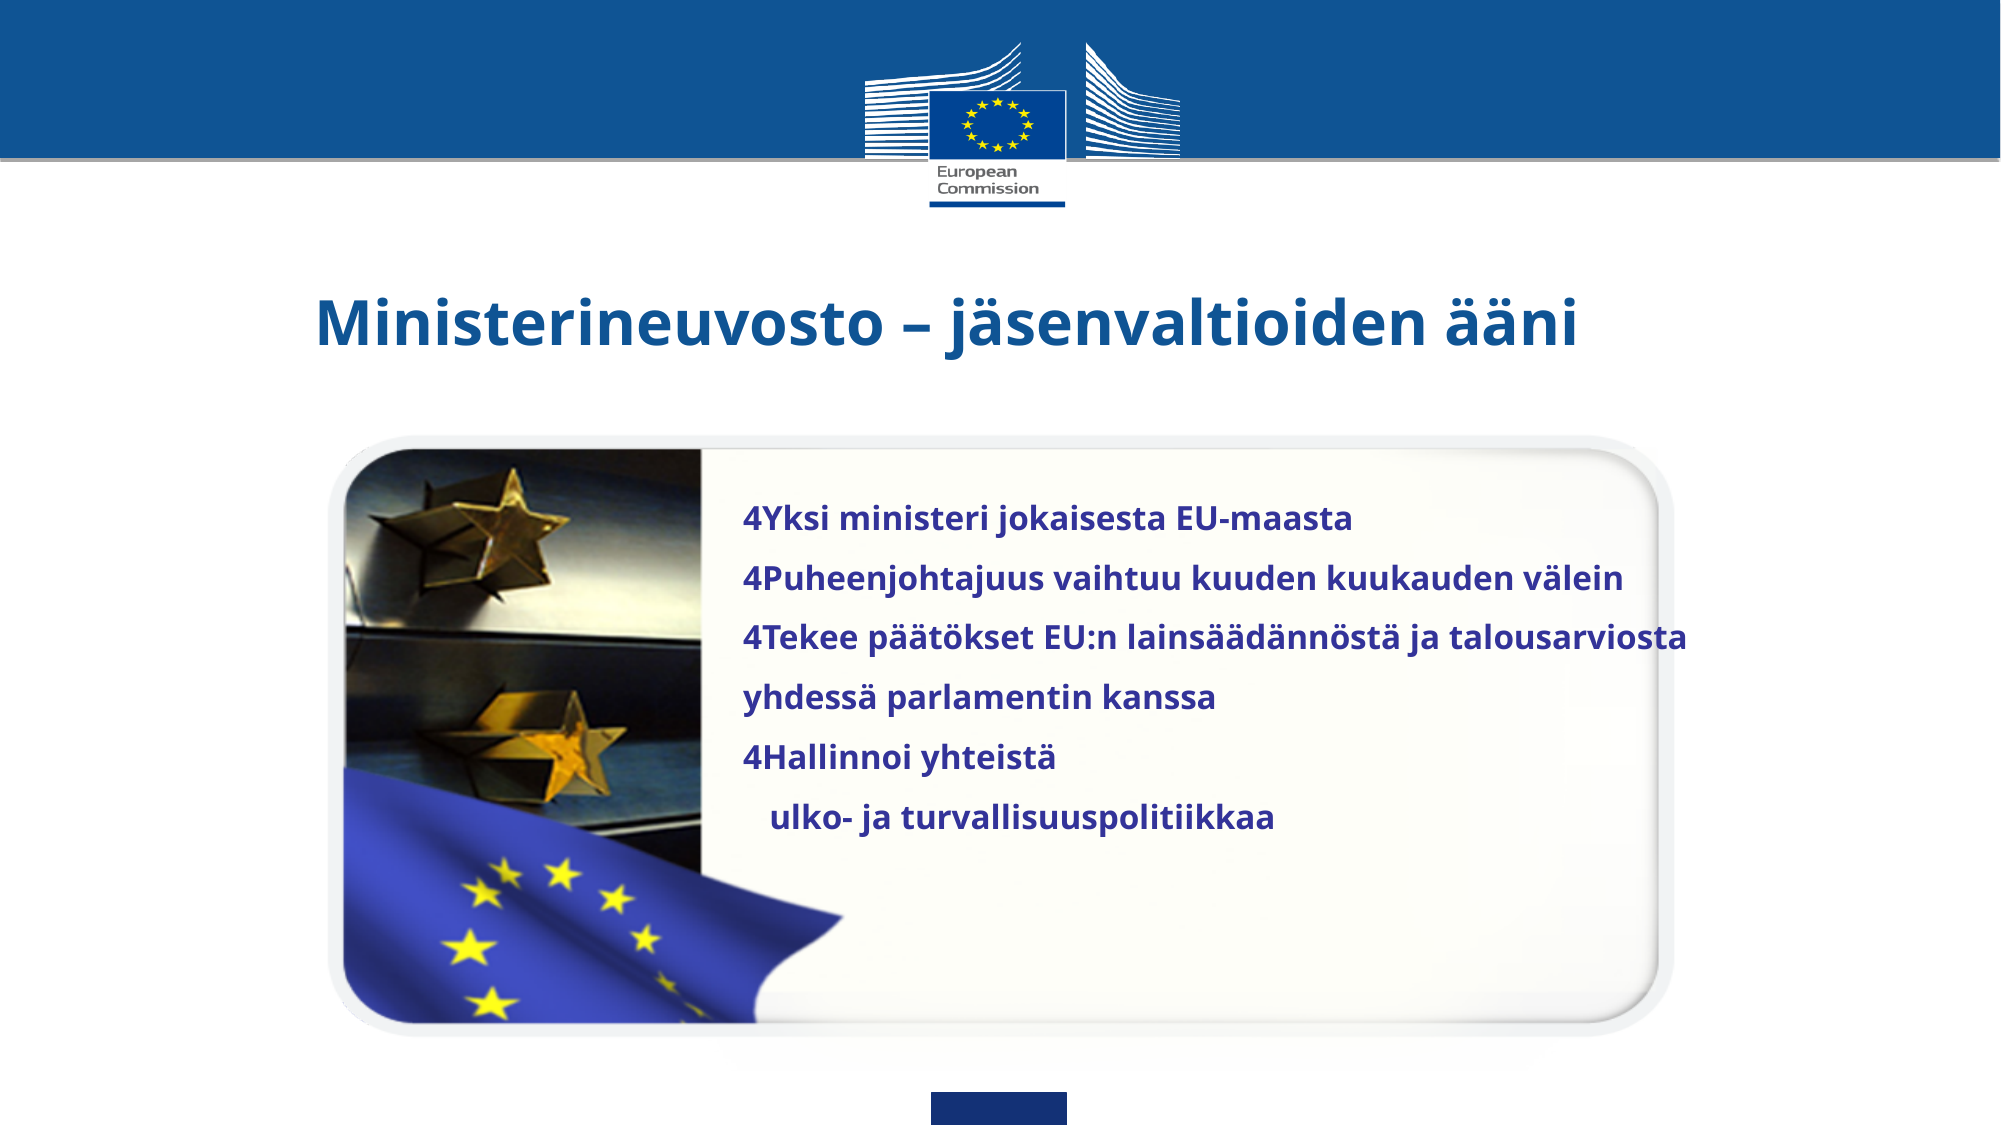

Ministerineuvosto – jäsenvaltioiden ääni
4Yksi ministeri jokaisesta EU-maasta
4Puheenjohtajuus vaihtuu kuuden kuukauden välein
4Tekee päätökset EU:n lainsäädännöstä ja talousarviosta yhdessä parlamentin kanssa
4Hallinnoi yhteistä
 ulko- ja turvallisuuspolitiikkaa